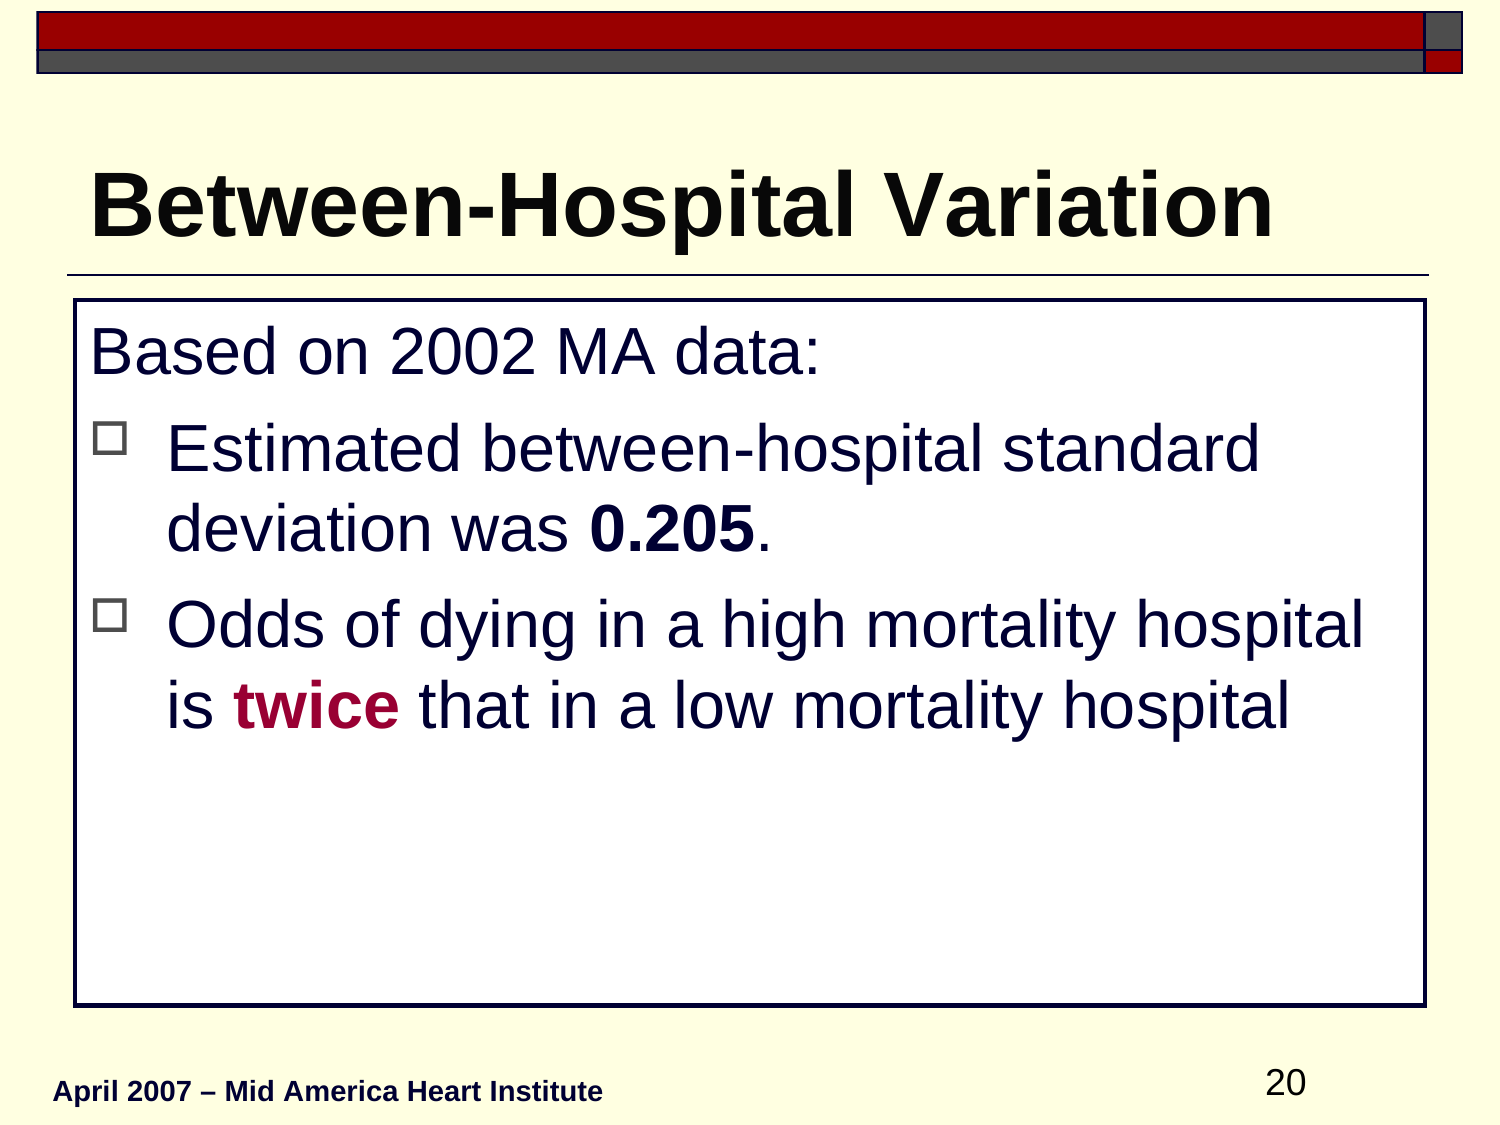

# Between-Hospital Variation
Based on 2002 MA data:
Estimated between-hospital standard deviation was 0.205.
Odds of dying in a high mortality hospital is twice that in a low mortality hospital
20